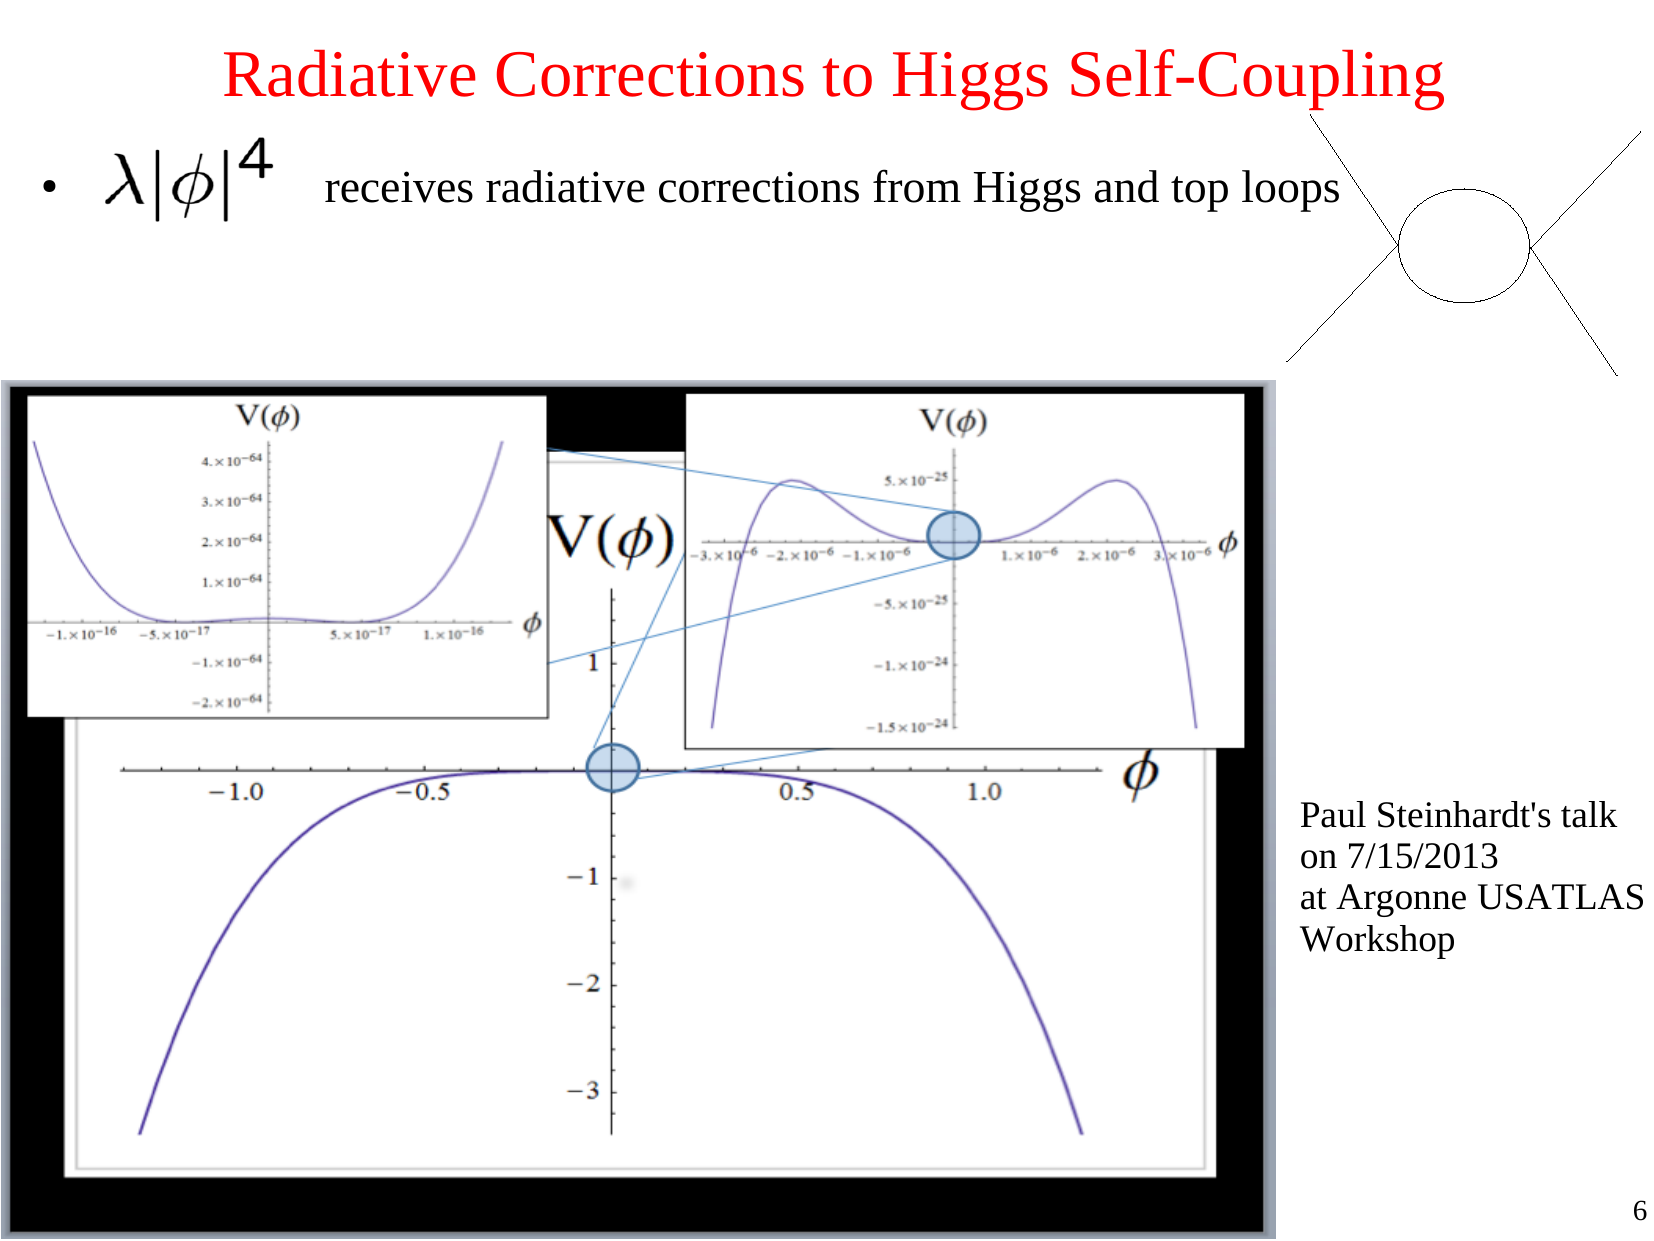

# Radiative Corrections to Higgs Self-Coupling
 receives radiative corrections from Higgs and top loops
Paul Steinhardt's talk
on 7/15/2013
at Argonne USATLAS
Workshop
6